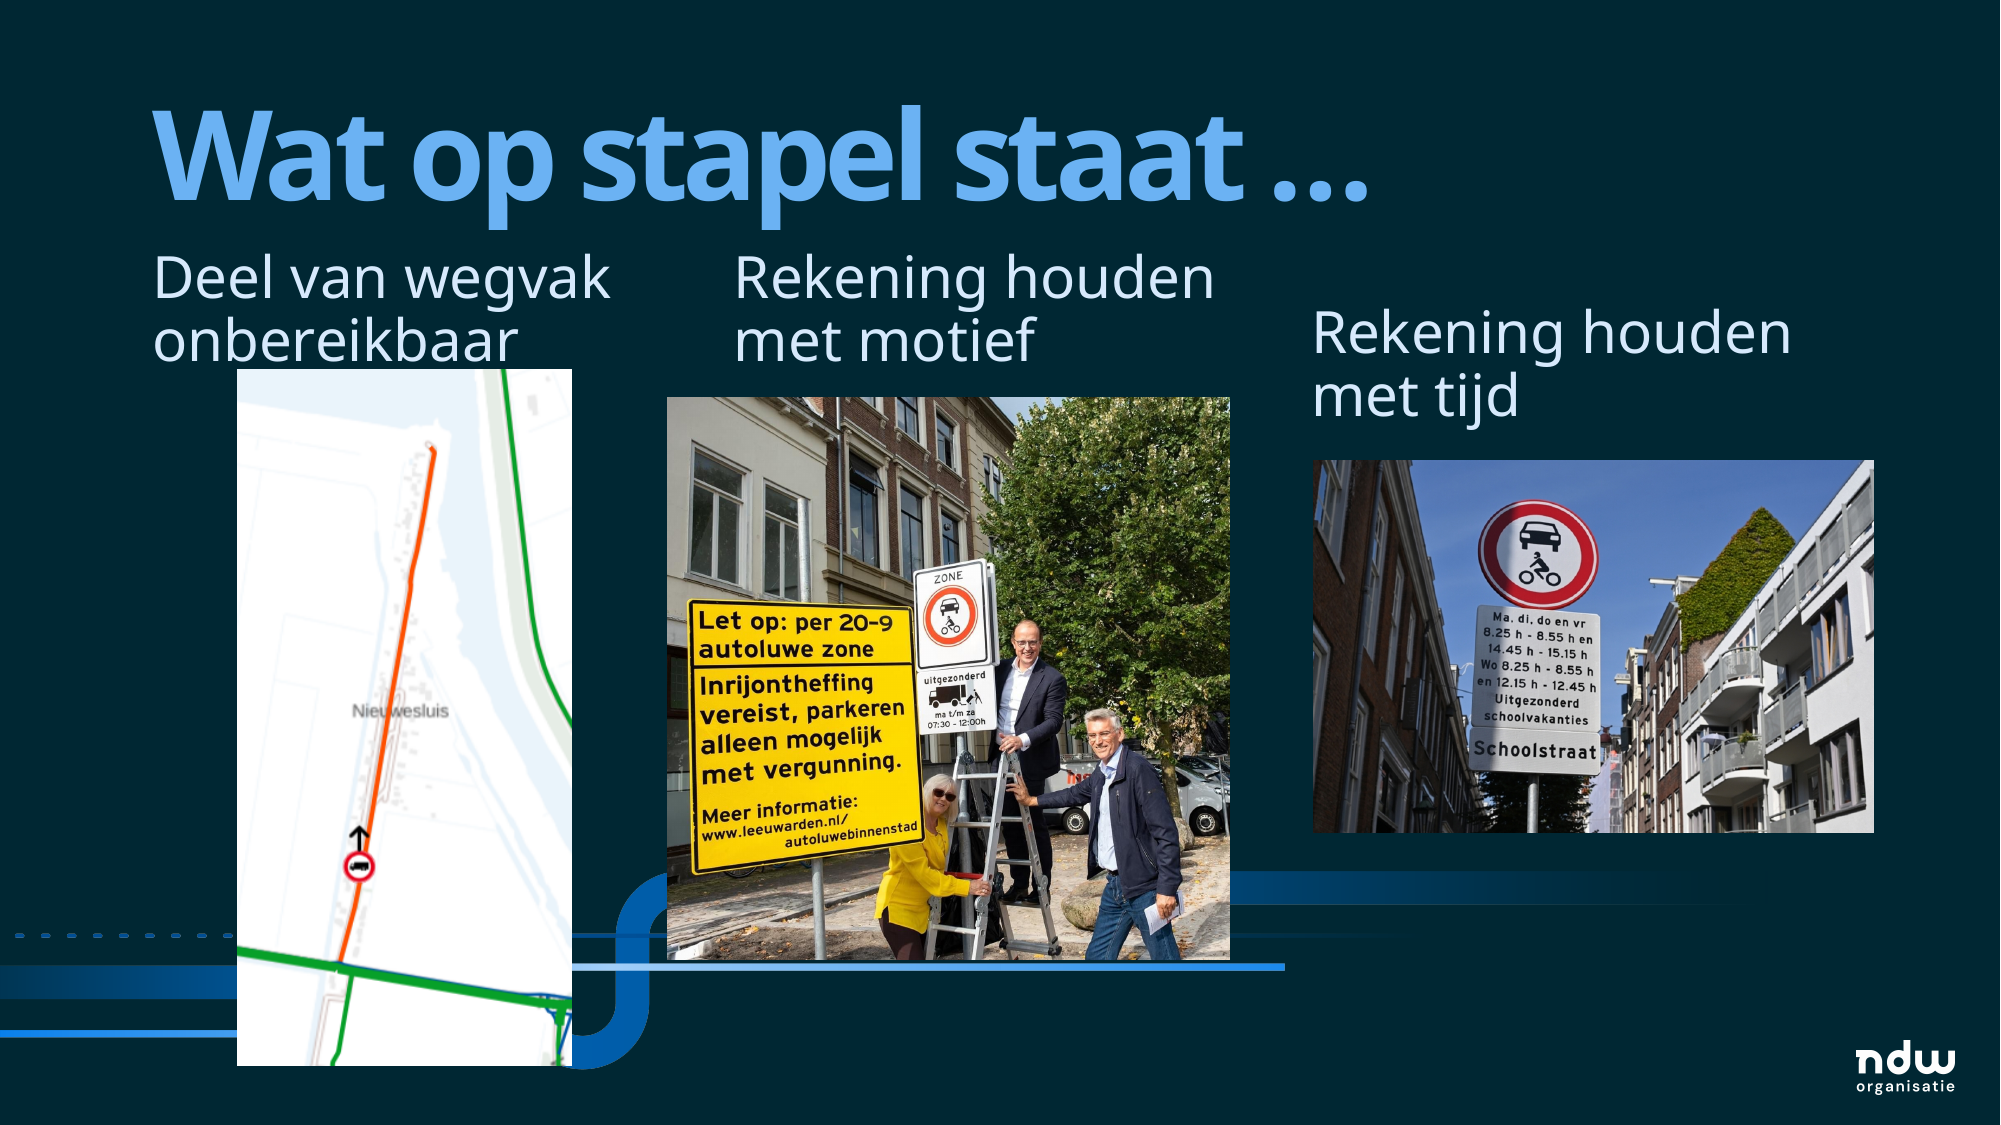

# Wat op stapel staat …
Deel van wegvak onbereikbaar
Rekening houden met motief
Rekening houden met tijd